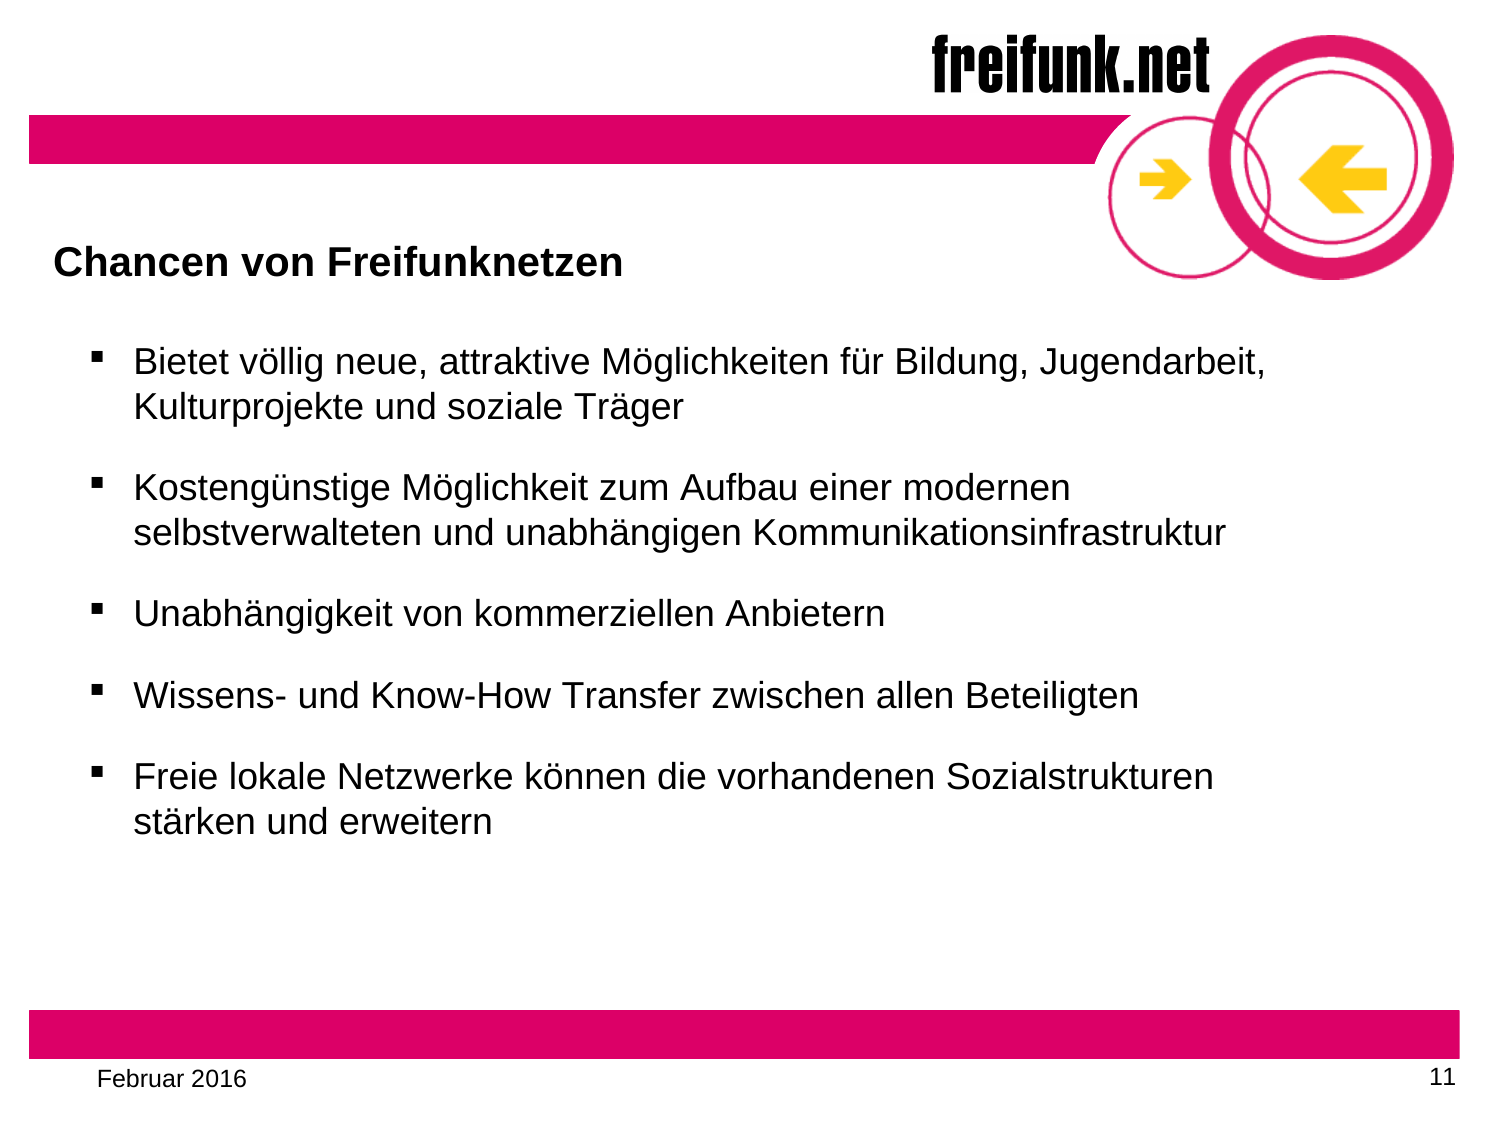

Chancen von Freifunknetzen
Bietet völlig neue, attraktive Möglichkeiten für Bildung, Jugendarbeit, Kulturprojekte und soziale Träger
Kostengünstige Möglichkeit zum Aufbau einer modernen selbstverwalteten und unabhängigen Kommunikationsinfrastruktur
Unabhängigkeit von kommerziellen Anbietern
Wissens- und Know-How Transfer zwischen allen Beteiligten
Freie lokale Netzwerke können die vorhandenen Sozialstrukturen stärken und erweitern
11
Februar 2016